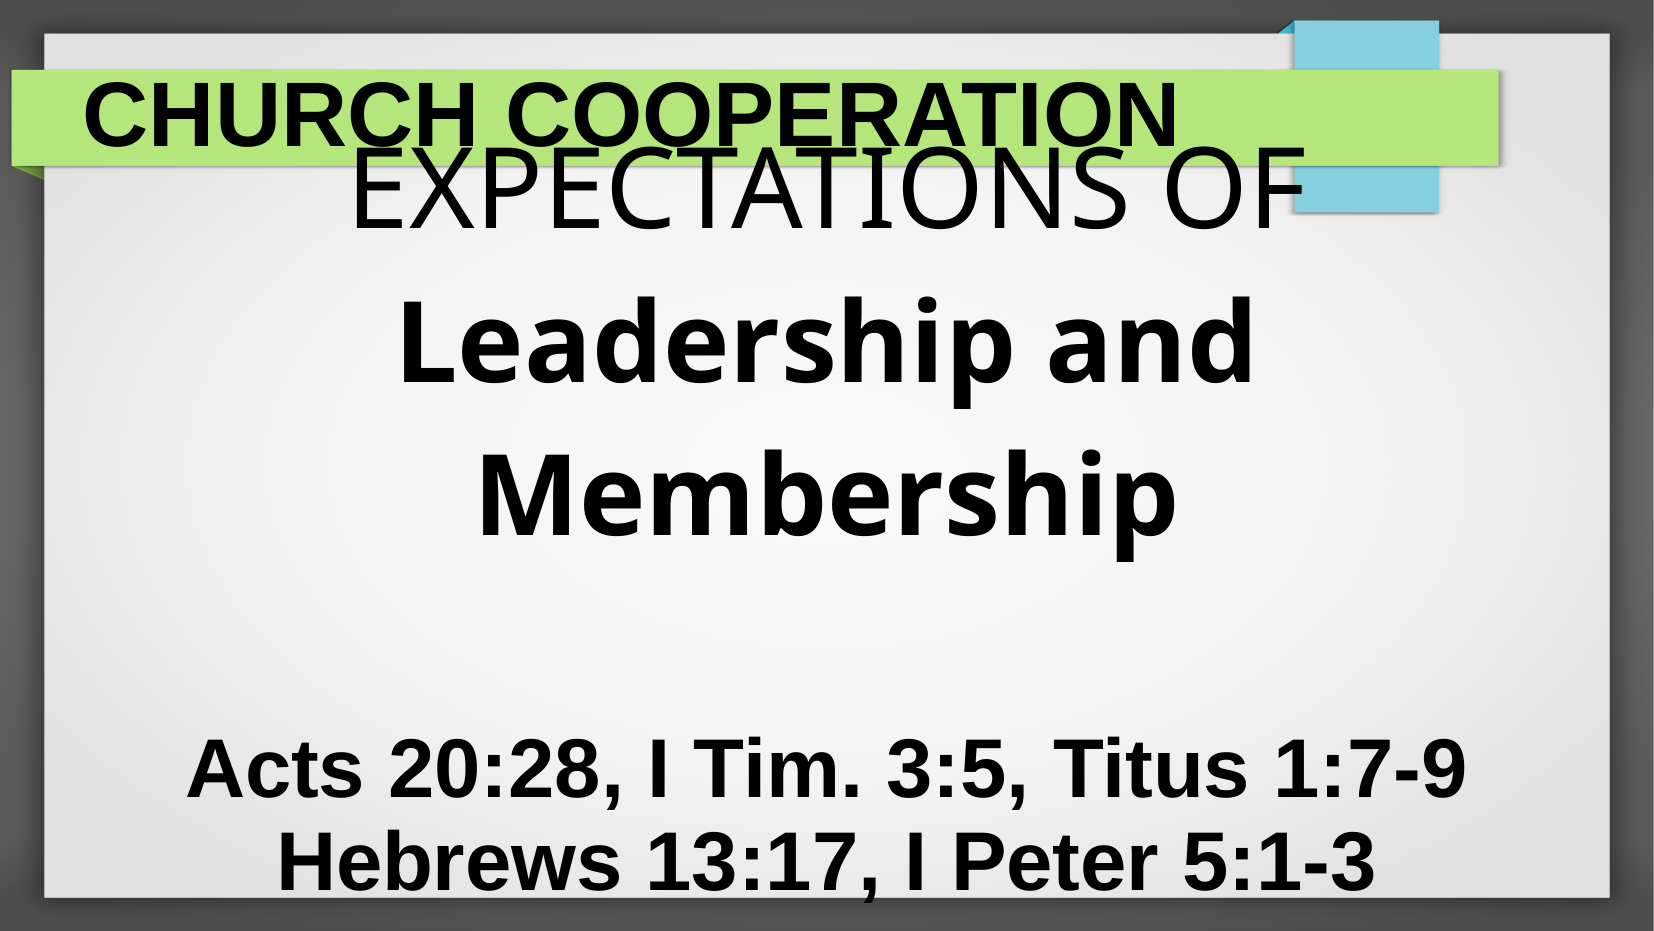

# CHURCH COOPERATION
EXPECTATIONS OF
Leadership and Membership
Acts 20:28, I Tim. 3:5, Titus 1:7-9
Hebrews 13:17, I Peter 5:1-3